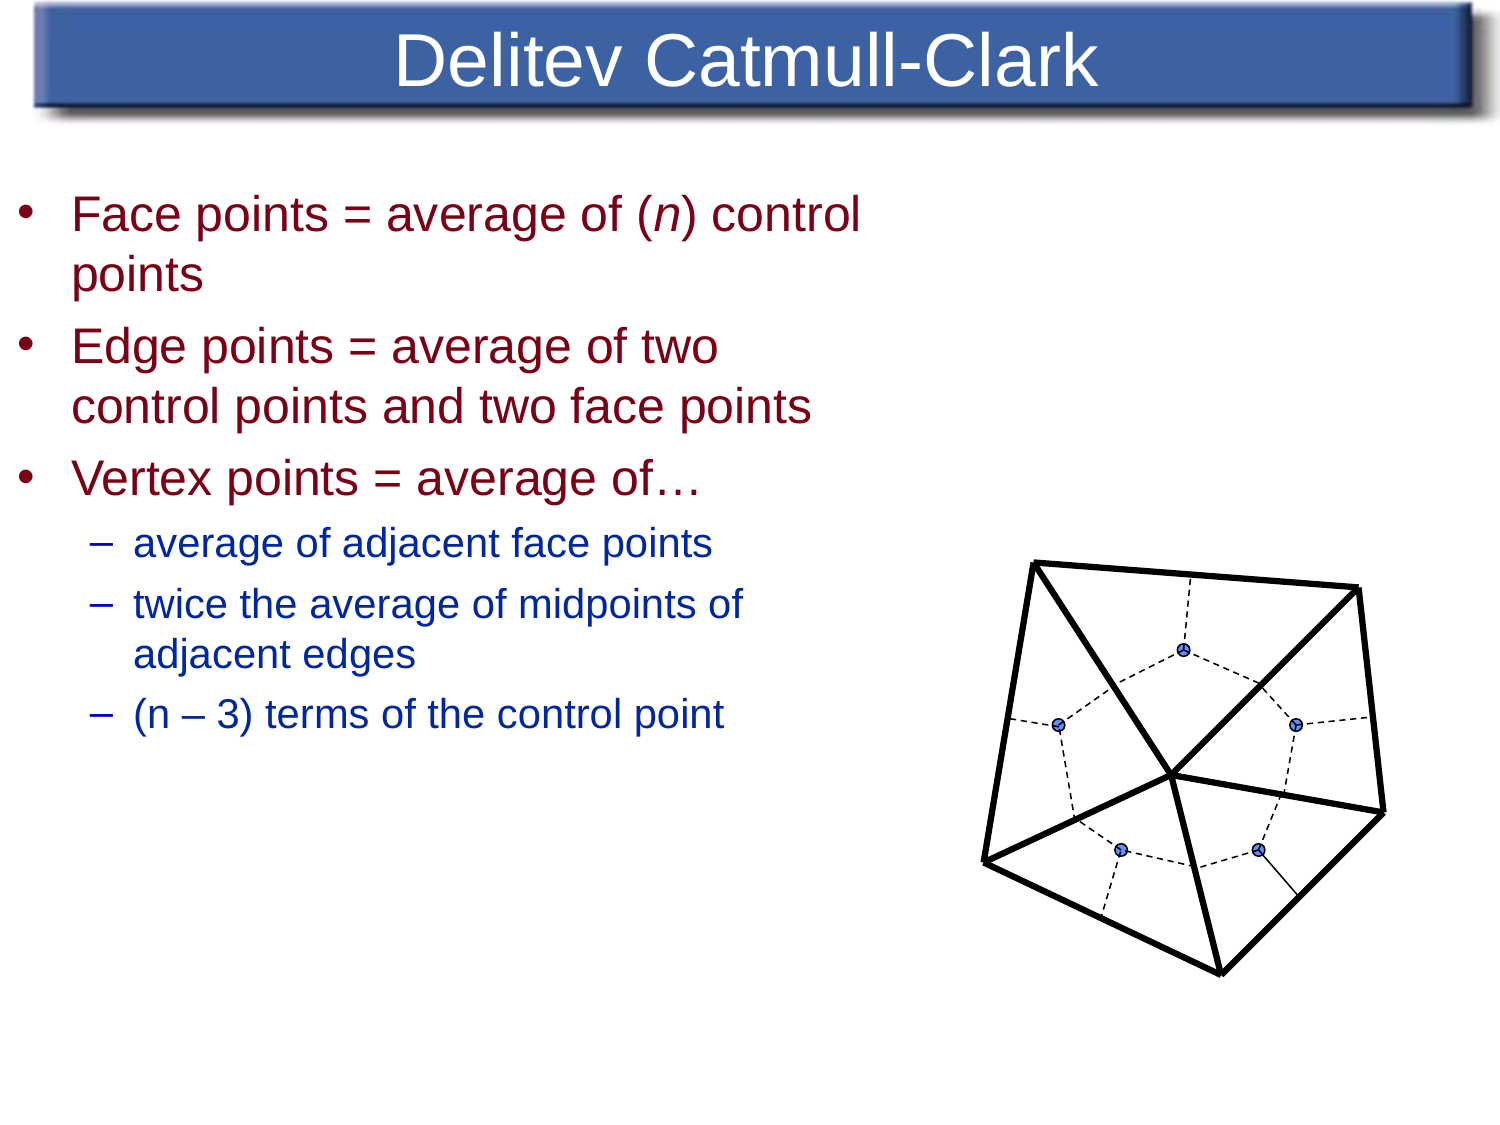

# Delitev Catmull-Clark
Face points = average of (n) control points
Edge points = average of two control points and two face points
Vertex points = average of…
average of adjacent face points
twice the average of midpoints of adjacent edges
(n – 3) terms of the control point